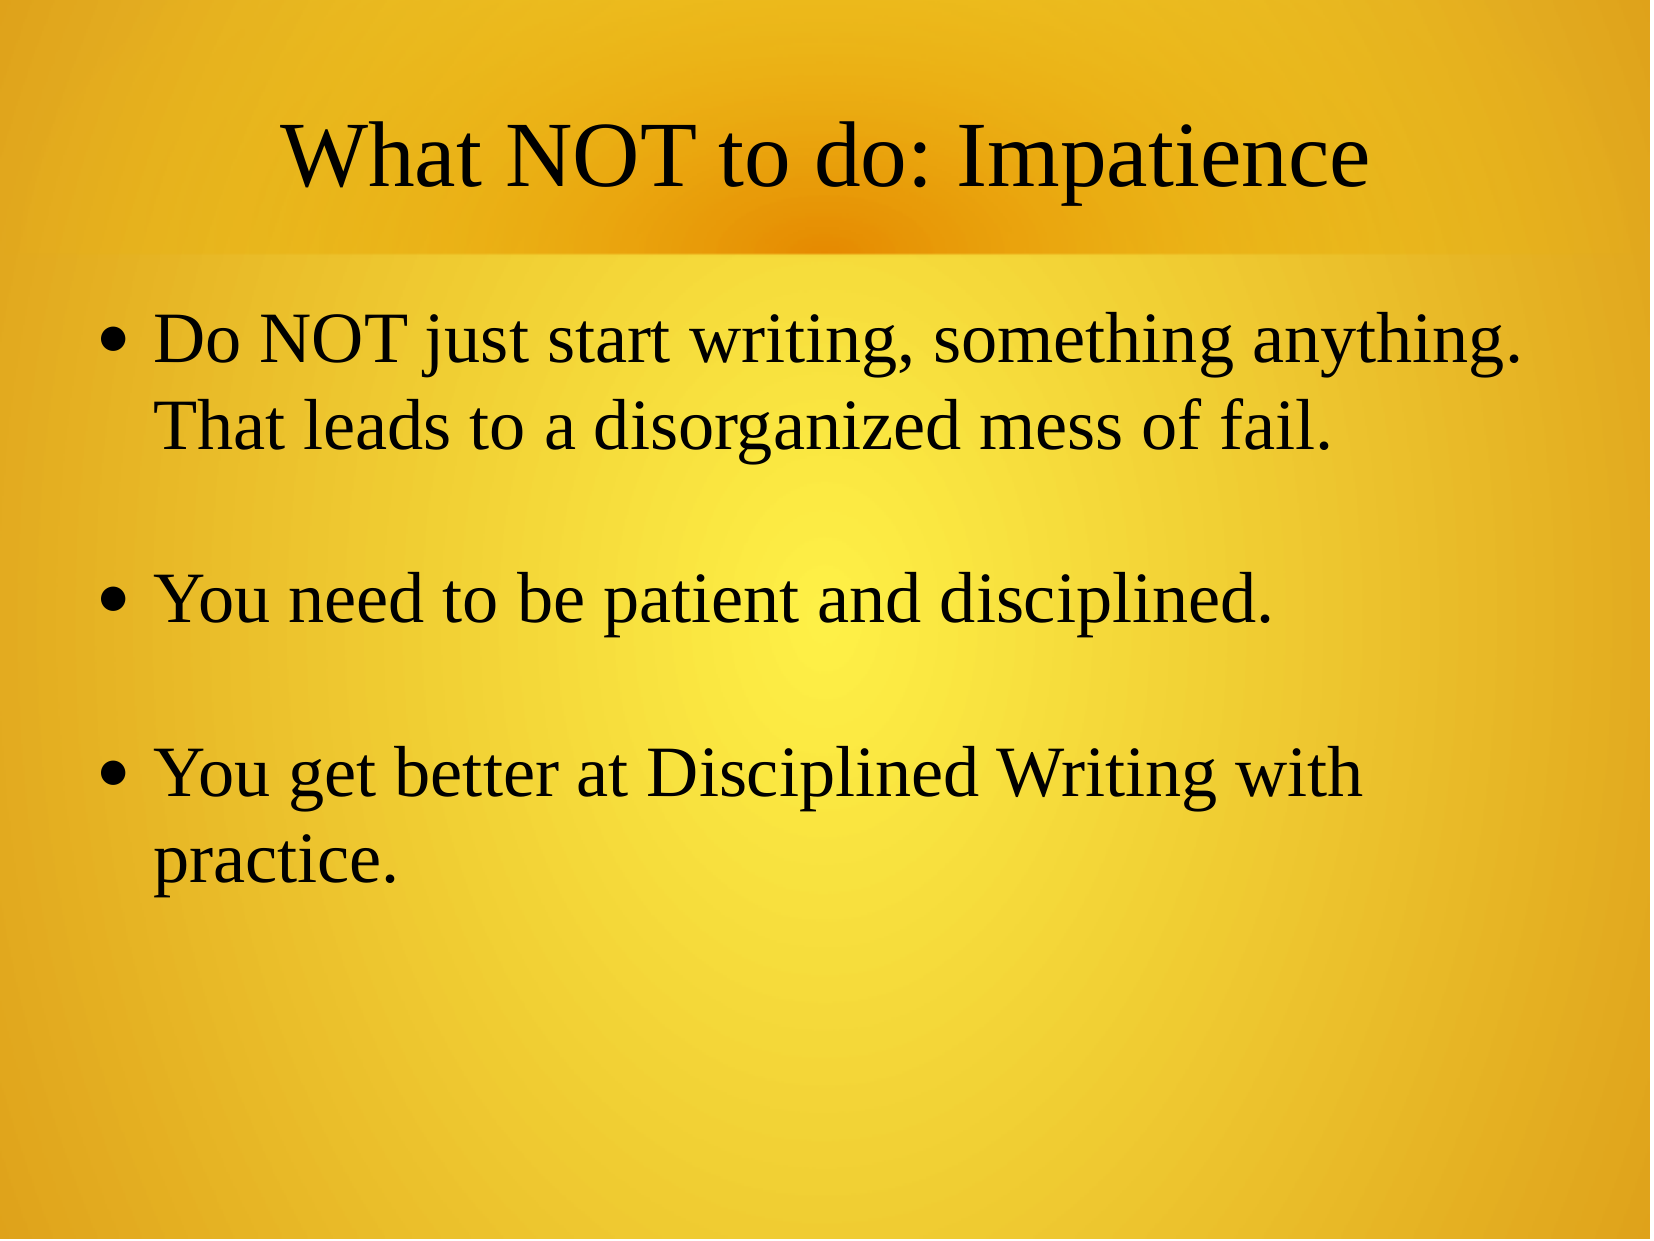

What NOT to do: Impatience
Do NOT just start writing, something anything.
That leads to a disorganized mess of fail.
You need to be patient and disciplined.
You get better at Disciplined Writing with practice.